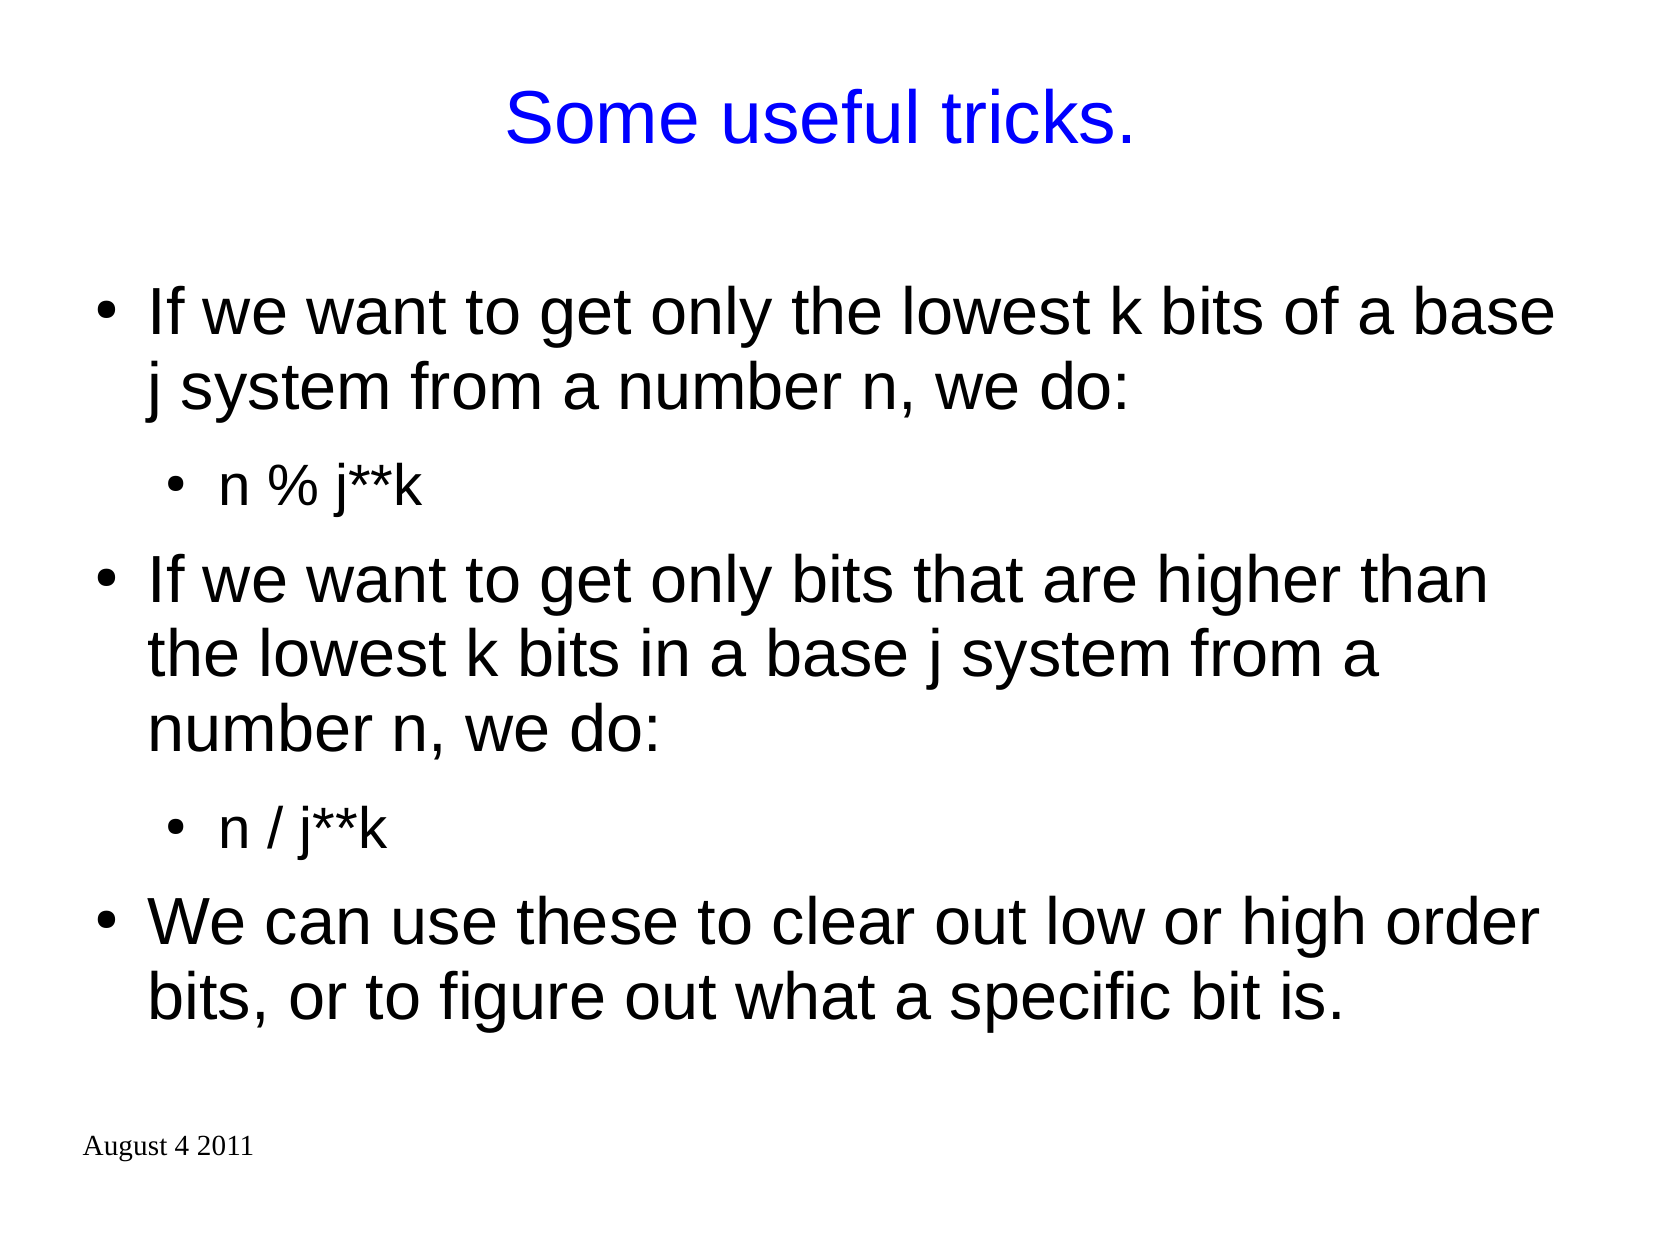

# Some useful tricks.
If we want to get only the lowest k bits of a base j system from a number n, we do:
n % j**k
If we want to get only bits that are higher than the lowest k bits in a base j system from a number n, we do:
n / j**k
We can use these to clear out low or high order bits, or to figure out what a specific bit is.
August 4 2011